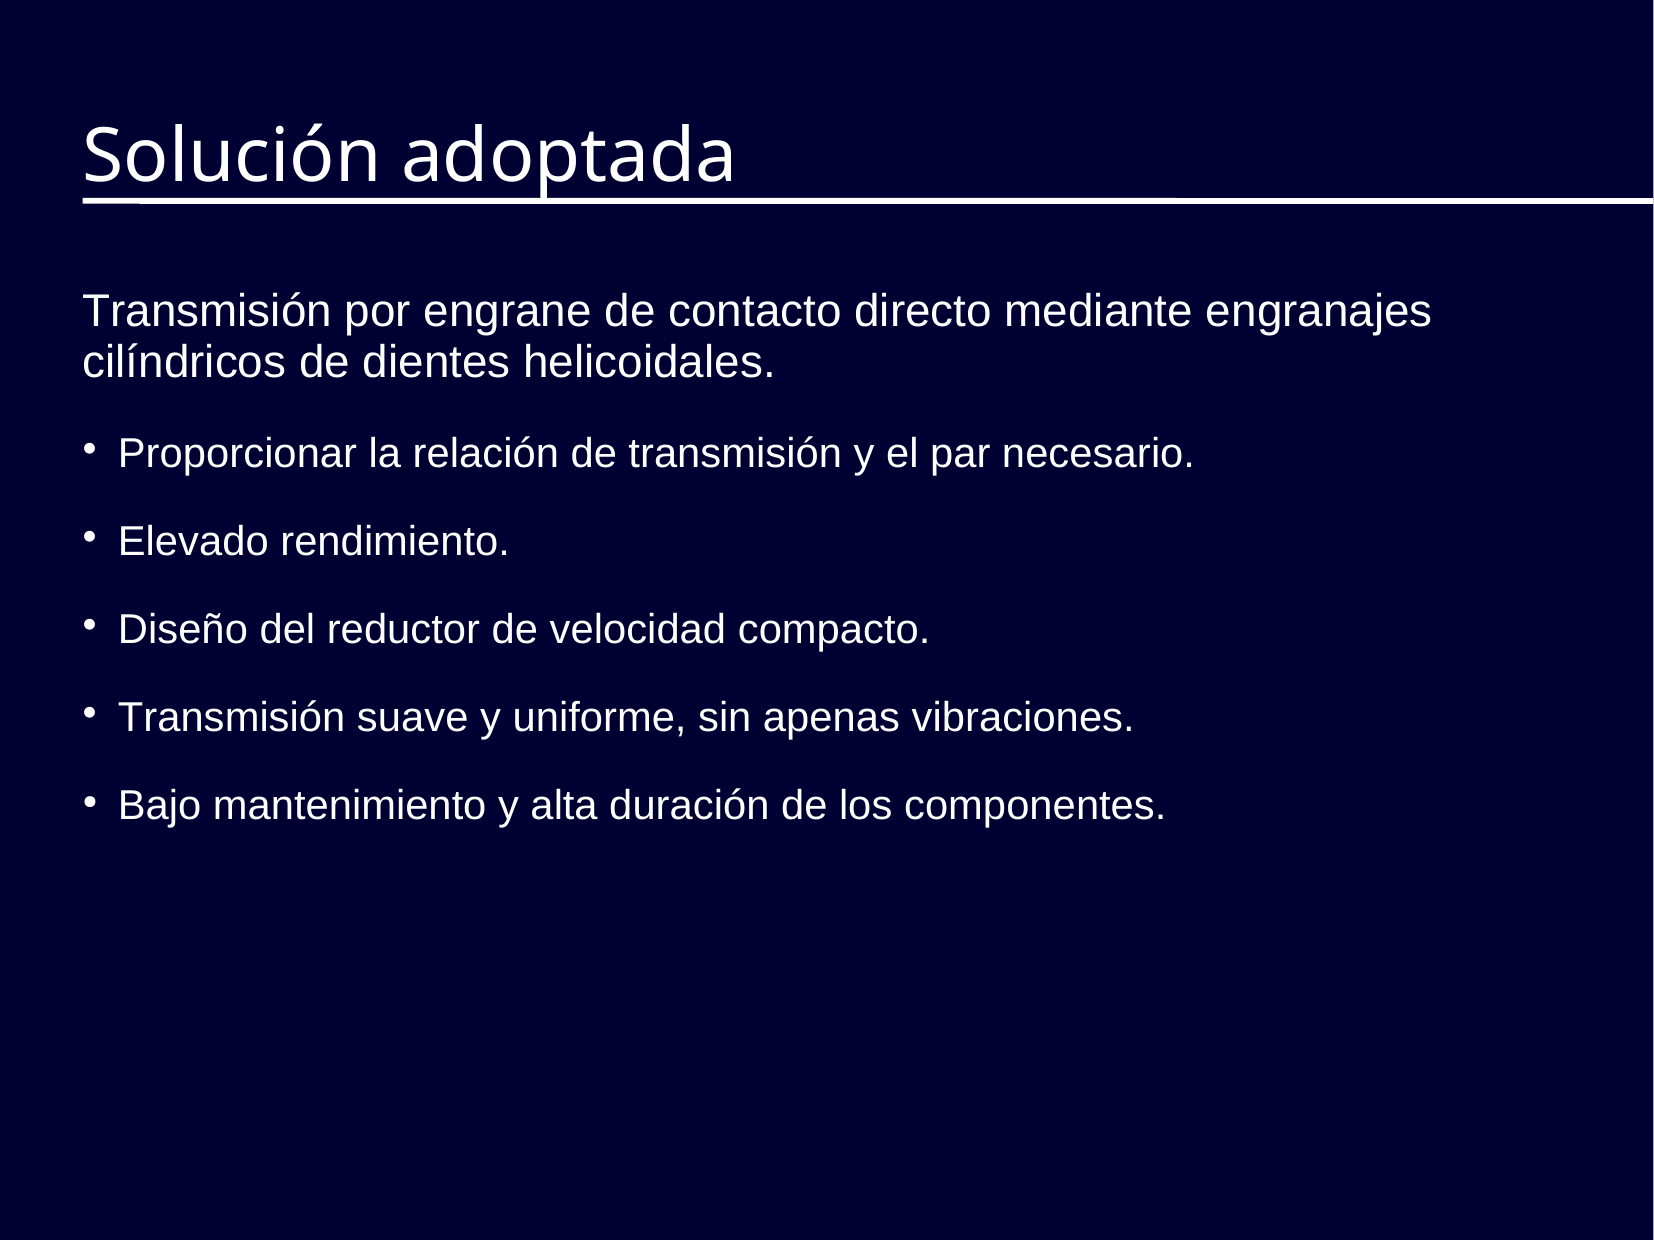

# Solución adoptada
Transmisión por engrane de contacto directo mediante engranajes cilíndricos de dientes helicoidales.
Proporcionar la relación de transmisión y el par necesario.
Elevado rendimiento.
Diseño del reductor de velocidad compacto.
Transmisión suave y uniforme, sin apenas vibraciones.
Bajo mantenimiento y alta duración de los componentes.